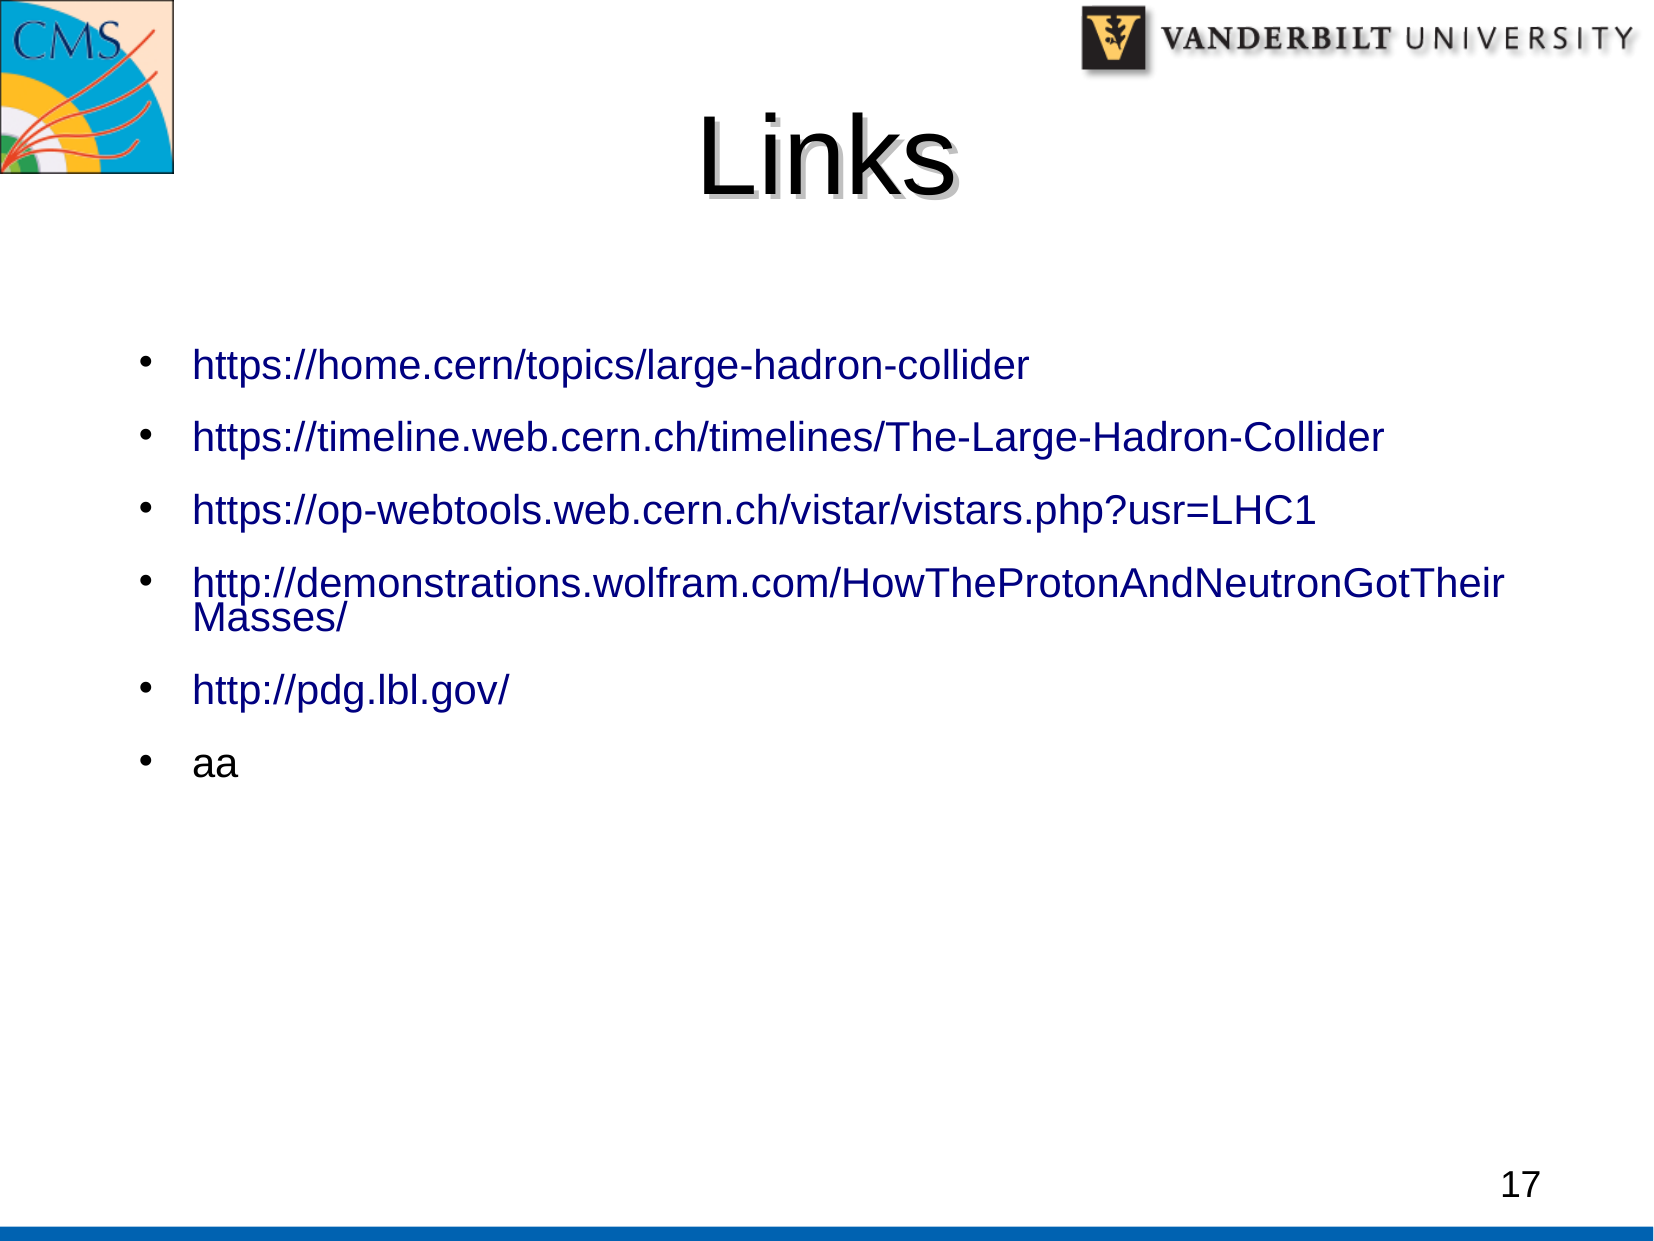

# Links
https://home.cern/topics/large-hadron-collider
https://timeline.web.cern.ch/timelines/The-Large-Hadron-Collider
https://op-webtools.web.cern.ch/vistar/vistars.php?usr=LHC1
http://demonstrations.wolfram.com/HowTheProtonAndNeutronGotTheirMasses/
http://pdg.lbl.gov/
aa
17